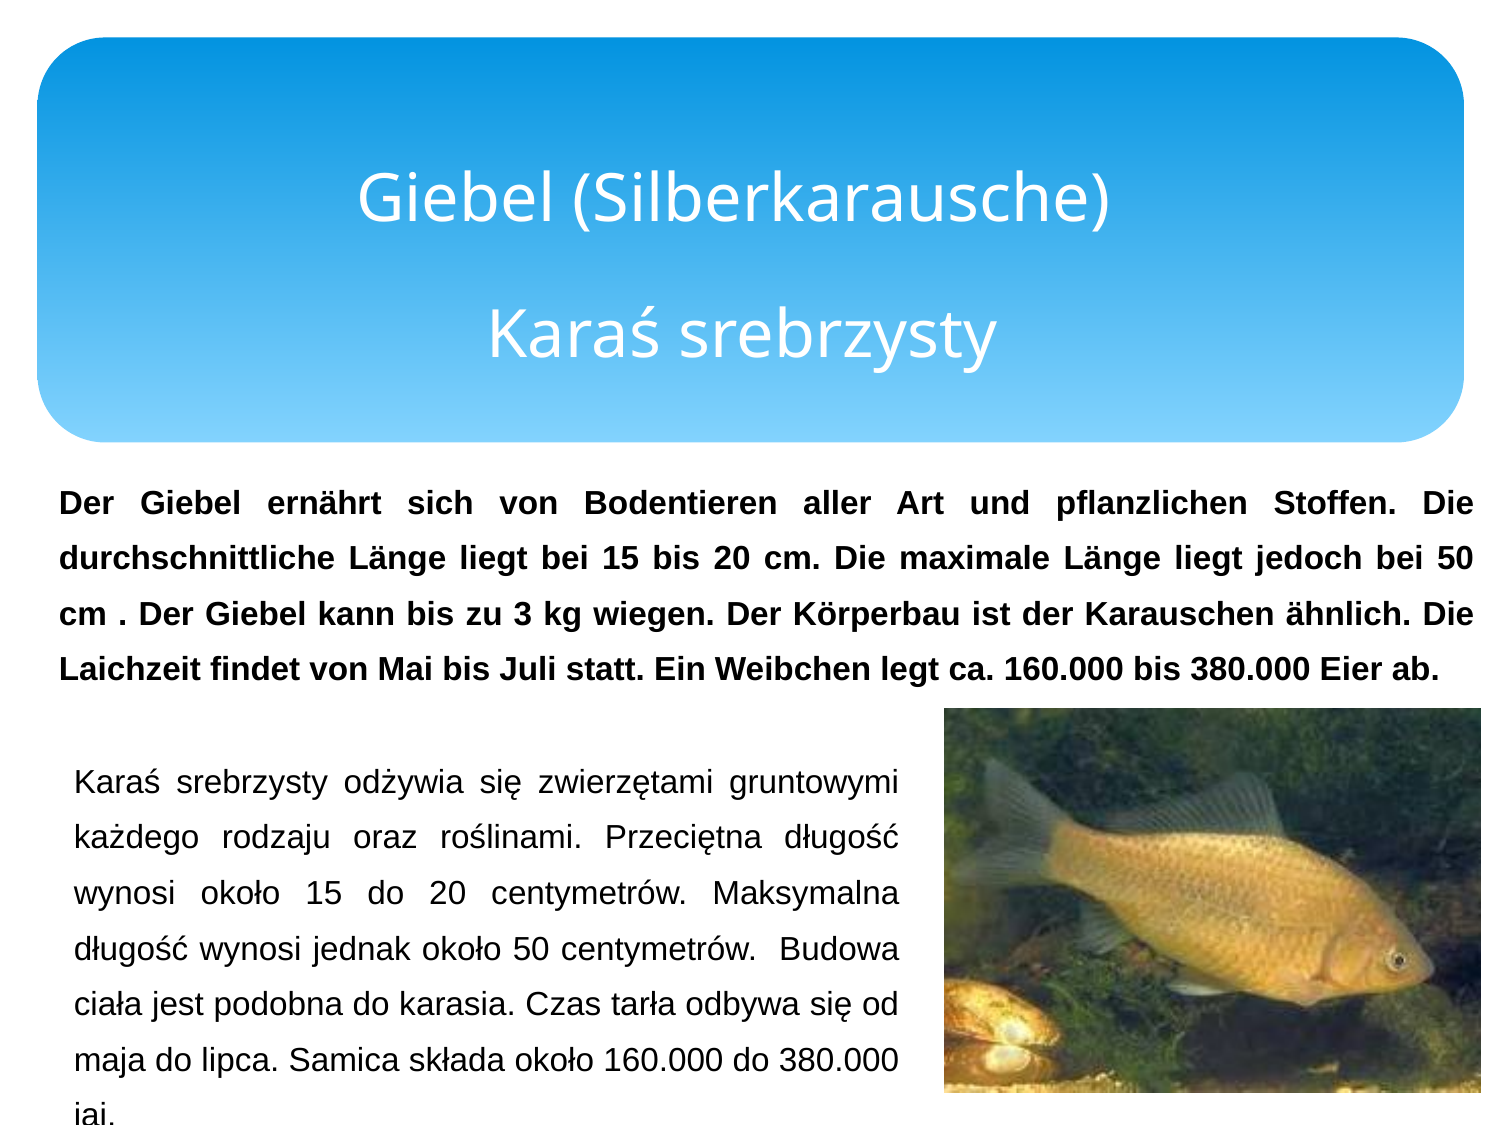

# Giebel (Silberkarausche) Karaś srebrzysty
Der Giebel ernährt sich von Bodentieren aller Art und pflanzlichen Stoffen. Die durchschnittliche Länge liegt bei 15 bis 20 cm. Die maximale Länge liegt jedoch bei 50 cm . Der Giebel kann bis zu 3 kg wiegen. Der Körperbau ist der Karauschen ähnlich. Die Laichzeit findet von Mai bis Juli statt. Ein Weibchen legt ca. 160.000 bis 380.000 Eier ab.
Karaś srebrzysty odżywia się zwierzętami gruntowymi każdego rodzaju oraz roślinami. Przeciętna długość wynosi około 15 do 20 centymetrów. Maksymalna długość wynosi jednak około 50 centymetrów. Budowa ciała jest podobna do karasia. Czas tarła odbywa się od maja do lipca. Samica składa około 160.000 do 380.000 jaj.